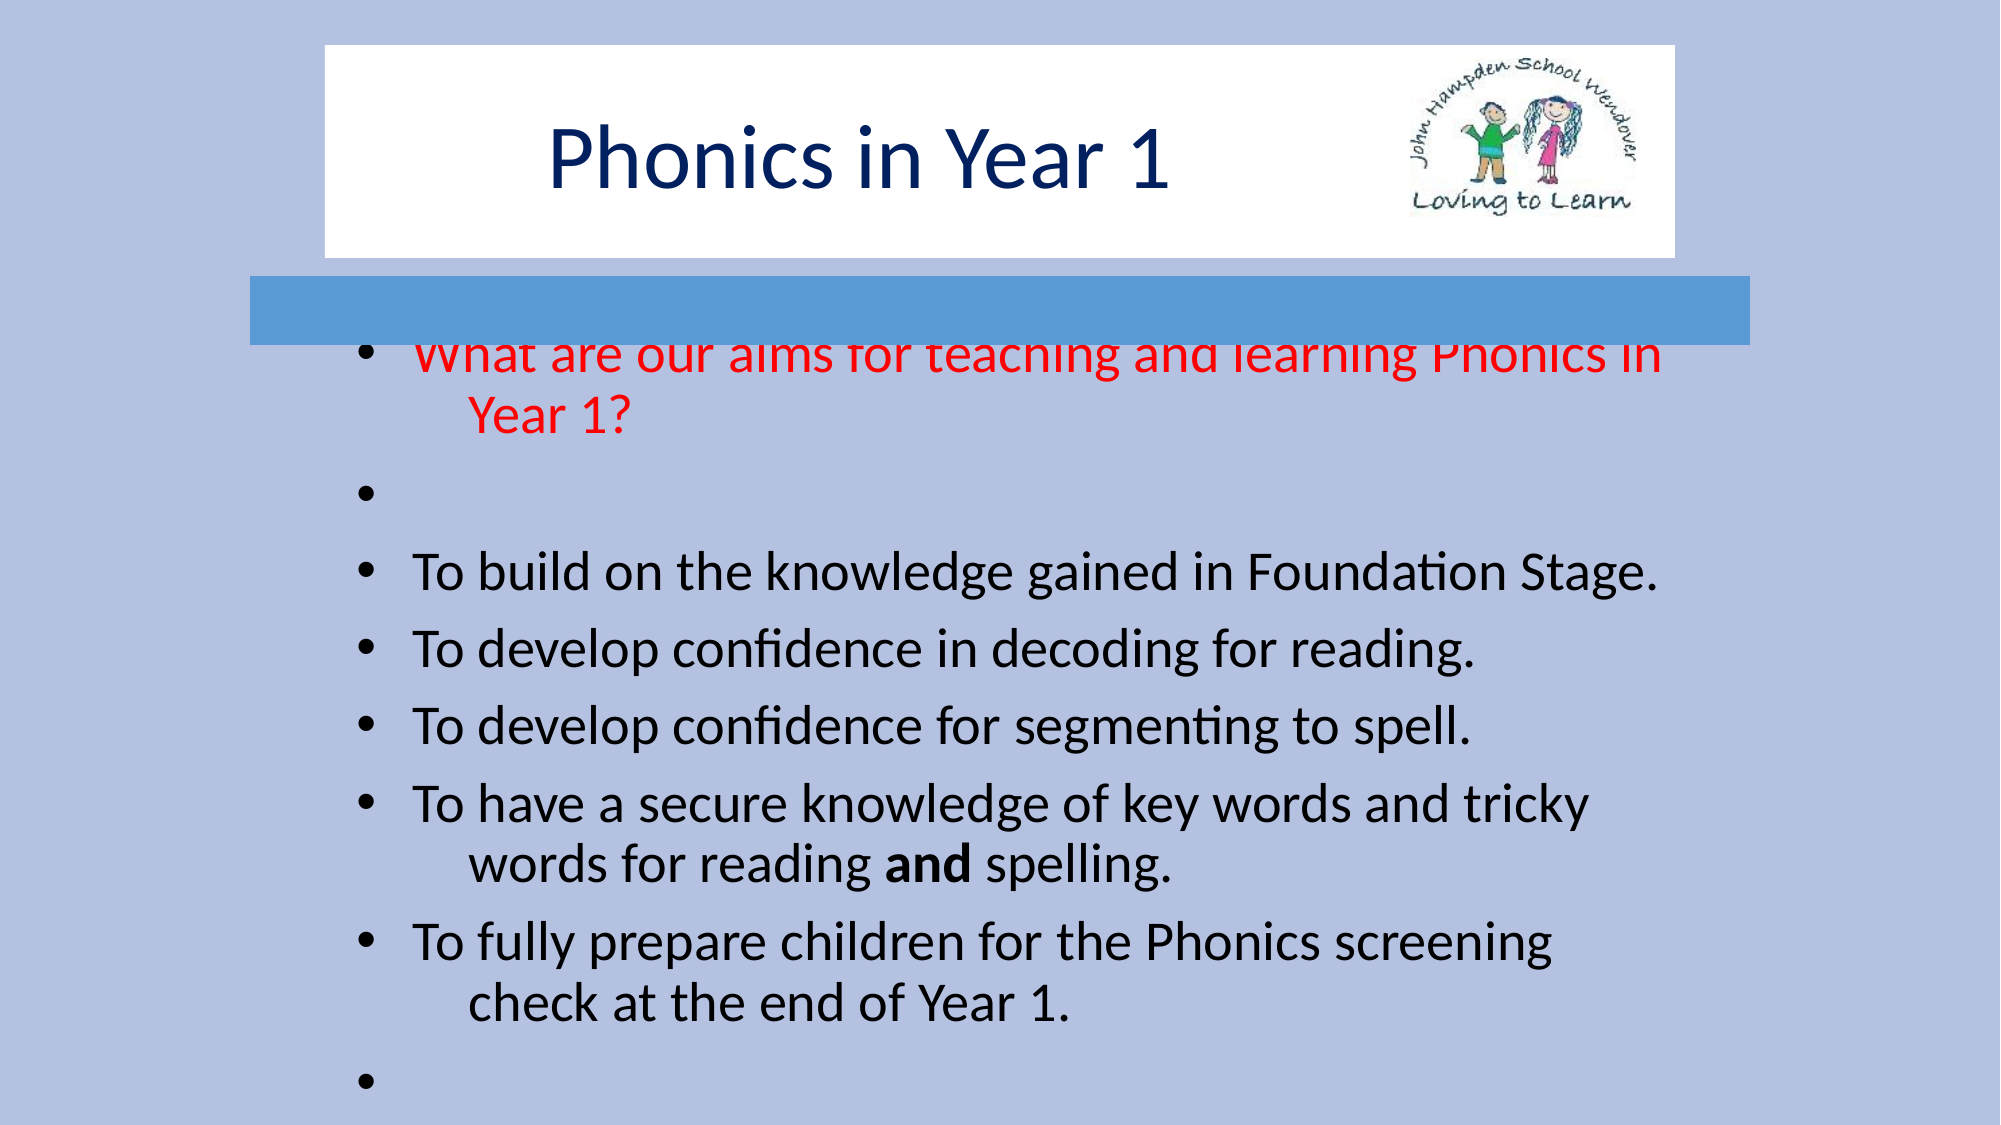

# Phonics in Year 1
| | | | | | | | | | | | | | | | | | | | | | | | | | | |
| --- | --- | --- | --- | --- | --- | --- | --- | --- | --- | --- | --- | --- | --- | --- | --- | --- | --- | --- | --- | --- | --- | --- | --- | --- | --- | --- |
What are our aims for teaching and learning Phonics in Year 1?
To build on the knowledge gained in Foundation Stage.
To develop confidence in decoding for reading.
To develop confidence for segmenting to spell.
To have a secure knowledge of key words and tricky words for reading and spelling.
To fully prepare children for the Phonics screening check at the end of Year 1.